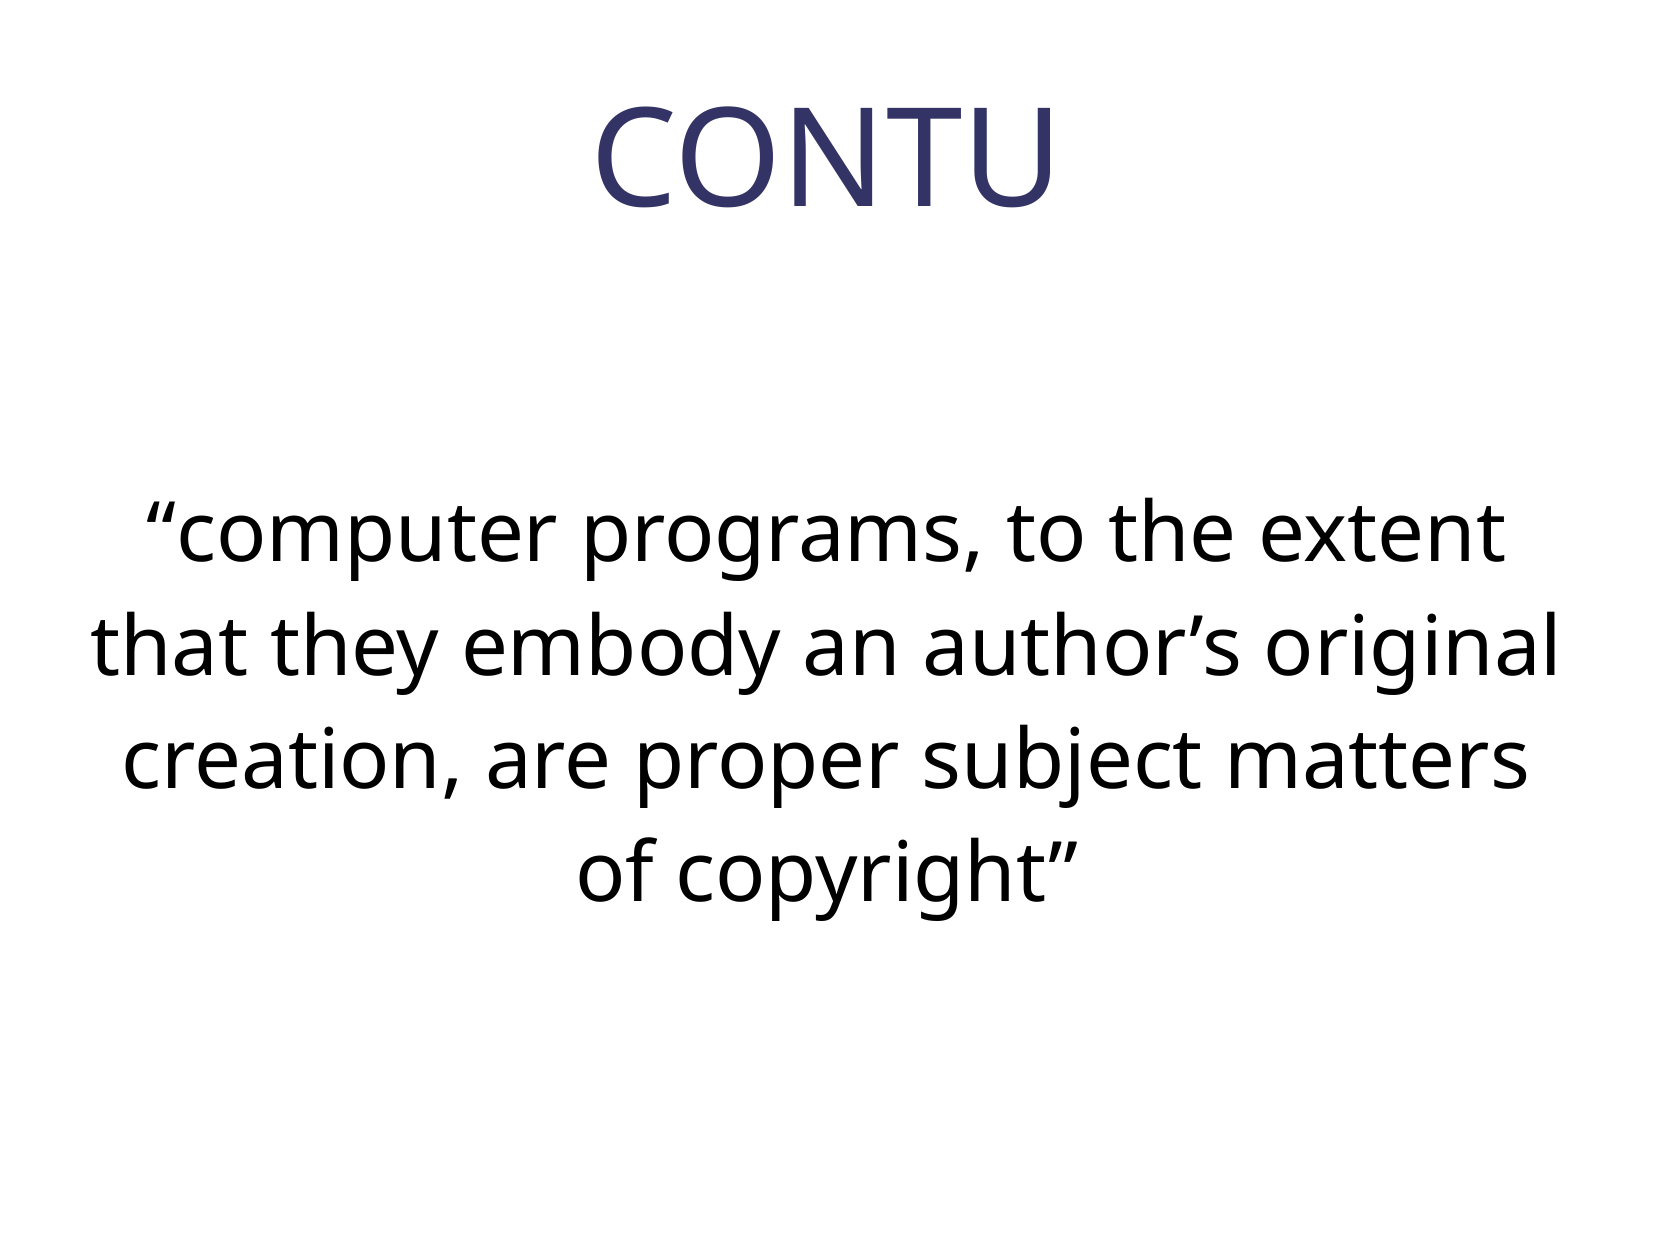

# CONTU
“computer programs, to the extent that they embody an author’s original creation, are proper subject matters of copyright”